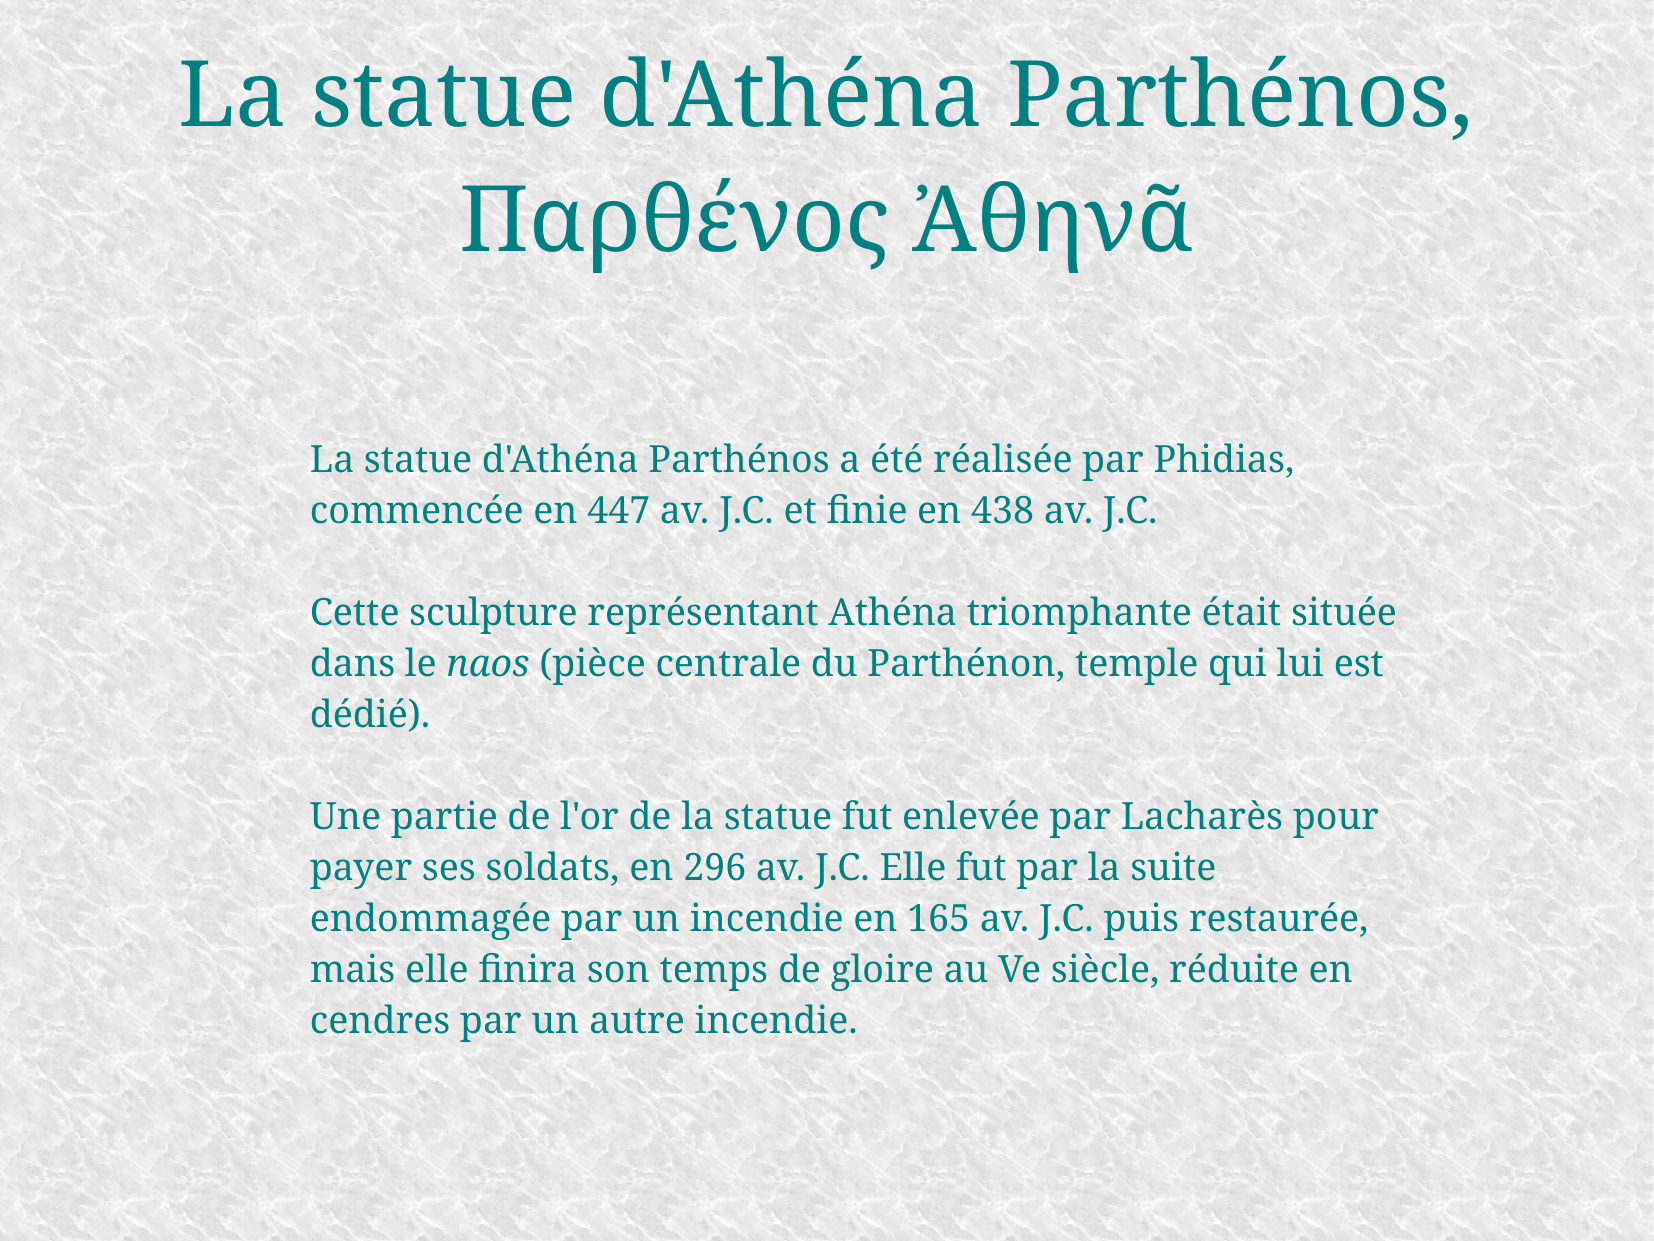

# La statue d'Athéna Parthénos, Παρθένος Ἀθηνᾶ
La statue d'Athéna Parthénos a été réalisée par Phidias, commencée en 447 av. J.C. et finie en 438 av. J.C.
Cette sculpture représentant Athéna triomphante était située dans le naos (pièce centrale du Parthénon, temple qui lui est dédié).
Une partie de l'or de la statue fut enlevée par Lacharès pour payer ses soldats, en 296 av. J.C. Elle fut par la suite endommagée par un incendie en 165 av. J.C. puis restaurée, mais elle finira son temps de gloire au Ve siècle, réduite en cendres par un autre incendie.